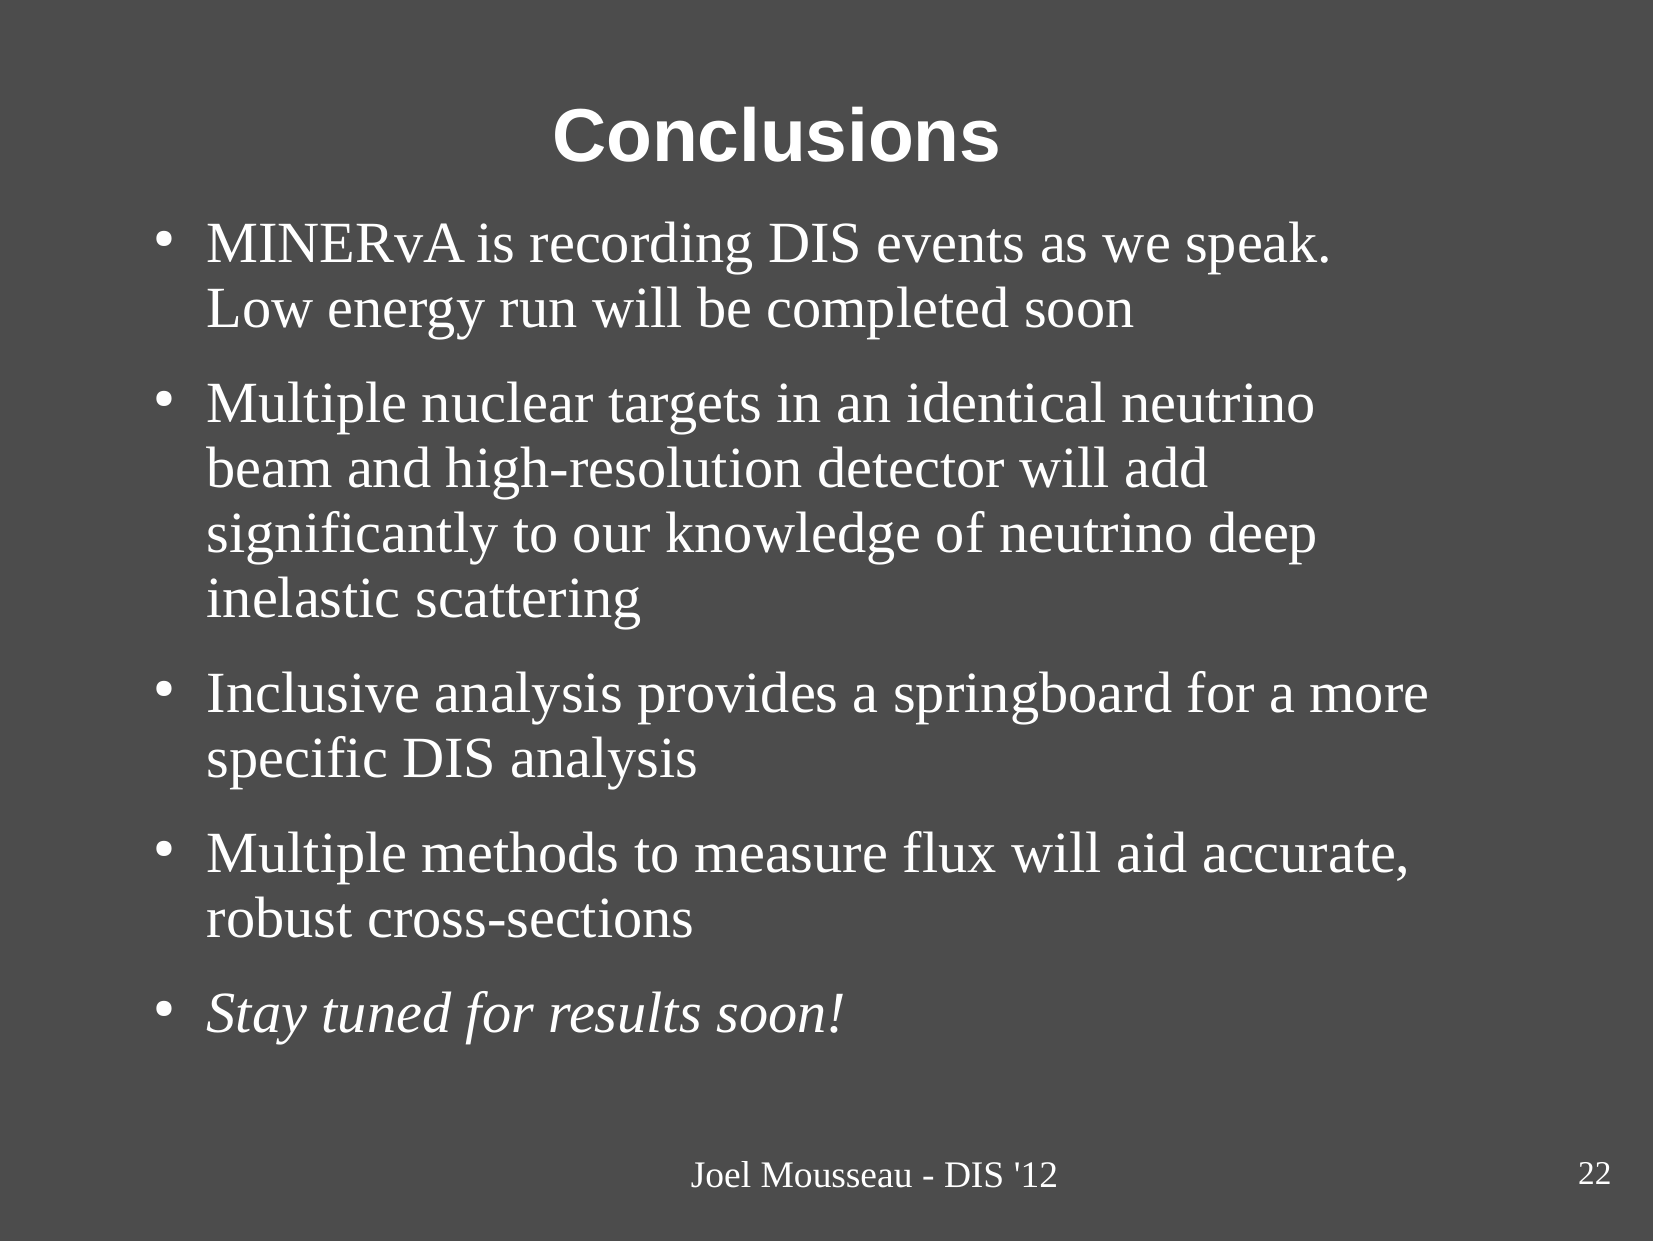

# Conclusions
MINERvA is recording DIS events as we speak. Low energy run will be completed soon
Multiple nuclear targets in an identical neutrino beam and high-resolution detector will add significantly to our knowledge of neutrino deep inelastic scattering
Inclusive analysis provides a springboard for a more specific DIS analysis
Multiple methods to measure flux will aid accurate, robust cross-sections
Stay tuned for results soon!
Joel Mousseau - DIS '12
22